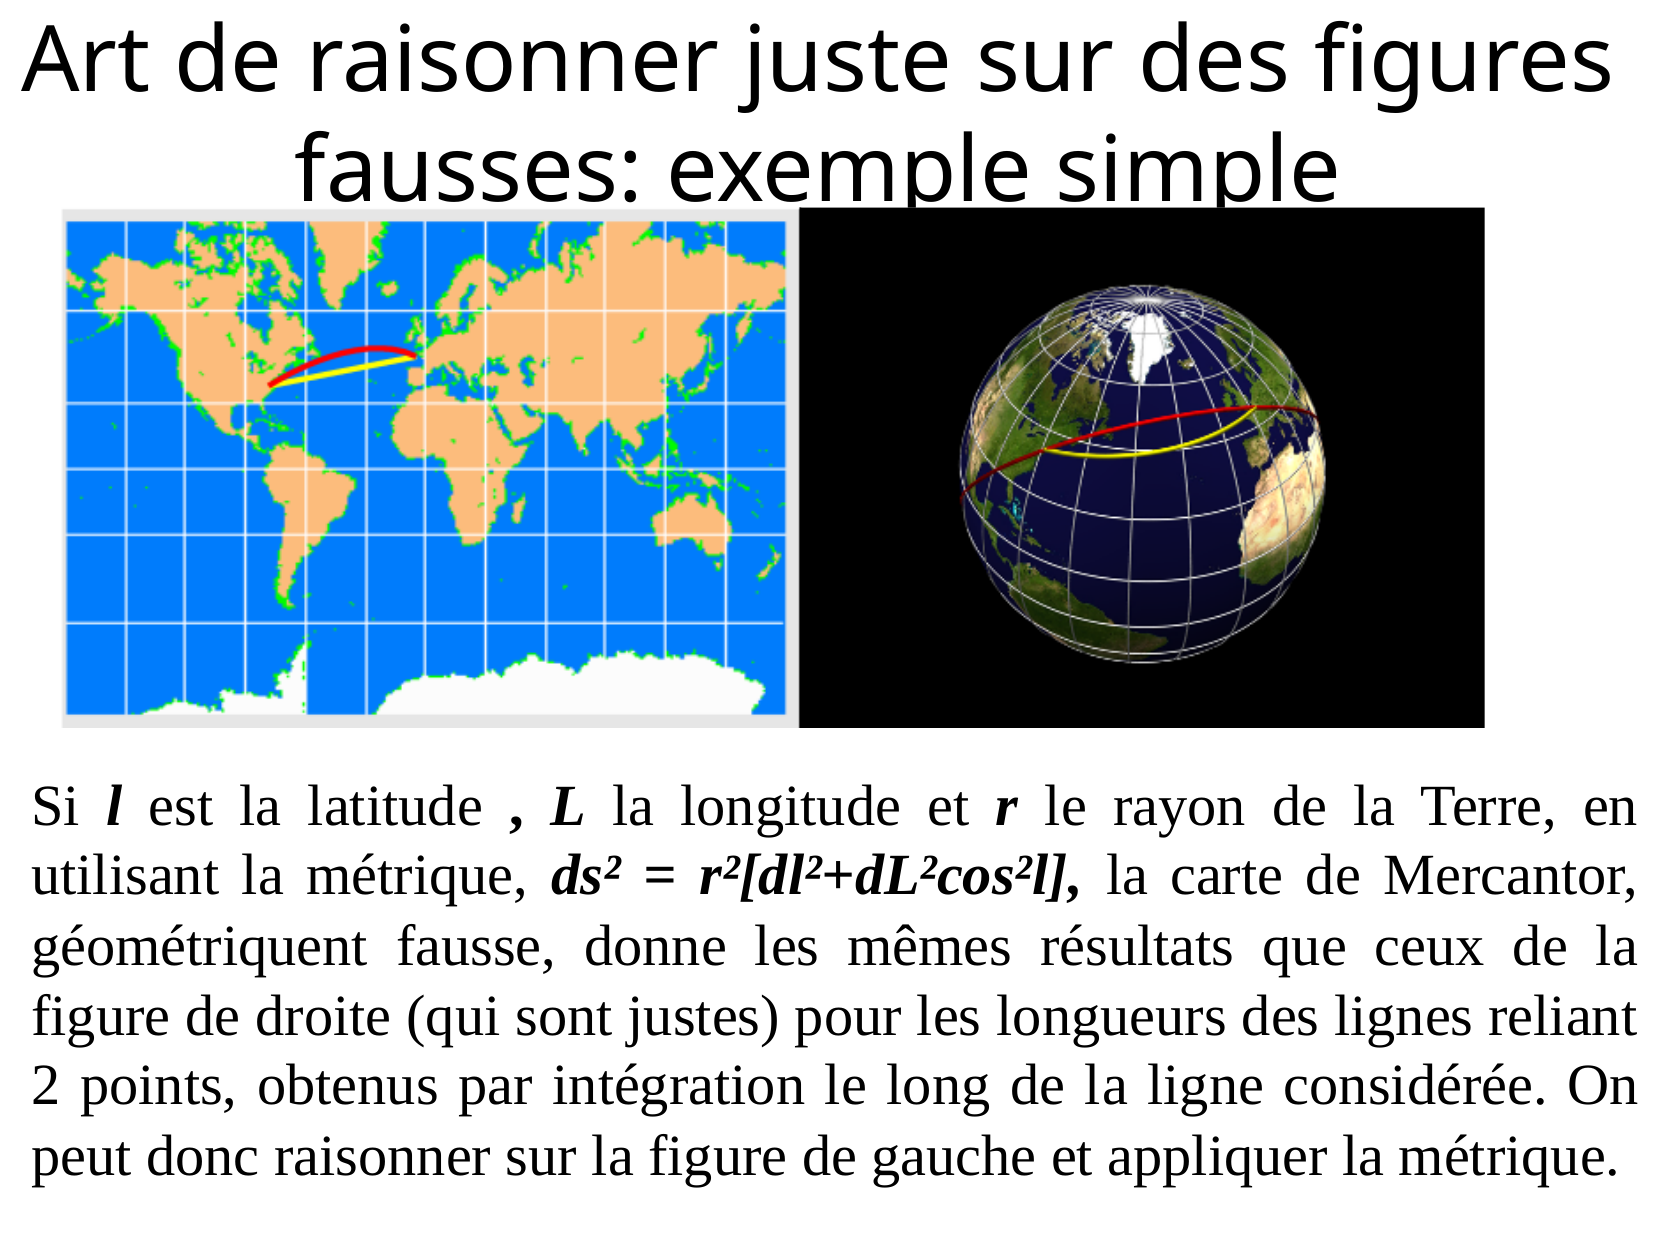

# Art de raisonner juste sur des figures fausses: exemple simple
Si l est la latitude , L la longitude et r le rayon de la Terre, en utilisant la métrique, ds² = r²[dl²+dL²cos²l], la carte de Mercantor, géométriquent fausse, donne les mêmes résultats que ceux de la figure de droite (qui sont justes) pour les longueurs des lignes reliant 2 points, obtenus par intégration le long de la ligne considérée. On peut donc raisonner sur la figure de gauche et appliquer la métrique.